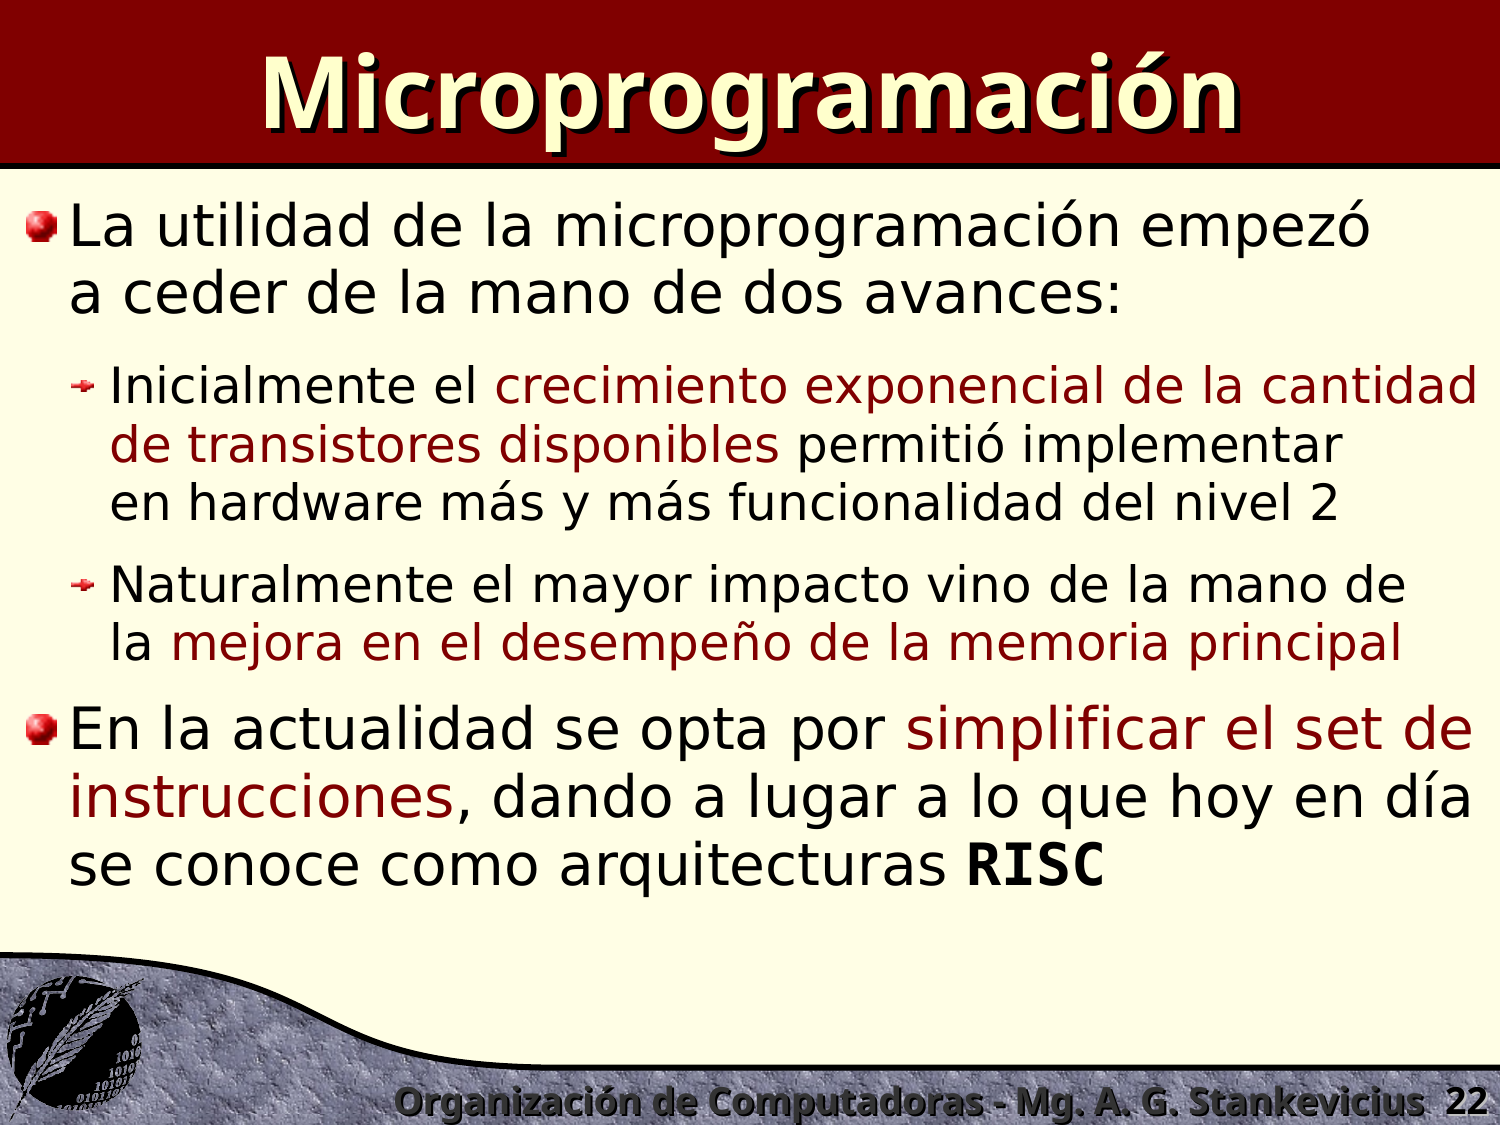

# Microprogramación
La utilidad de la microprogramación empezó
a ceder de la mano de dos avances:
Inicialmente el crecimiento exponencial de la cantidad de transistores disponibles permitió implementar
en hardware más y más funcionalidad del nivel 2
Naturalmente el mayor impacto vino de la mano de
la mejora en el desempeño de la memoria principal
En la actualidad se opta por simplificar el set de instrucciones, dando a lugar a lo que hoy en día se conoce como arquitecturas RISC
22